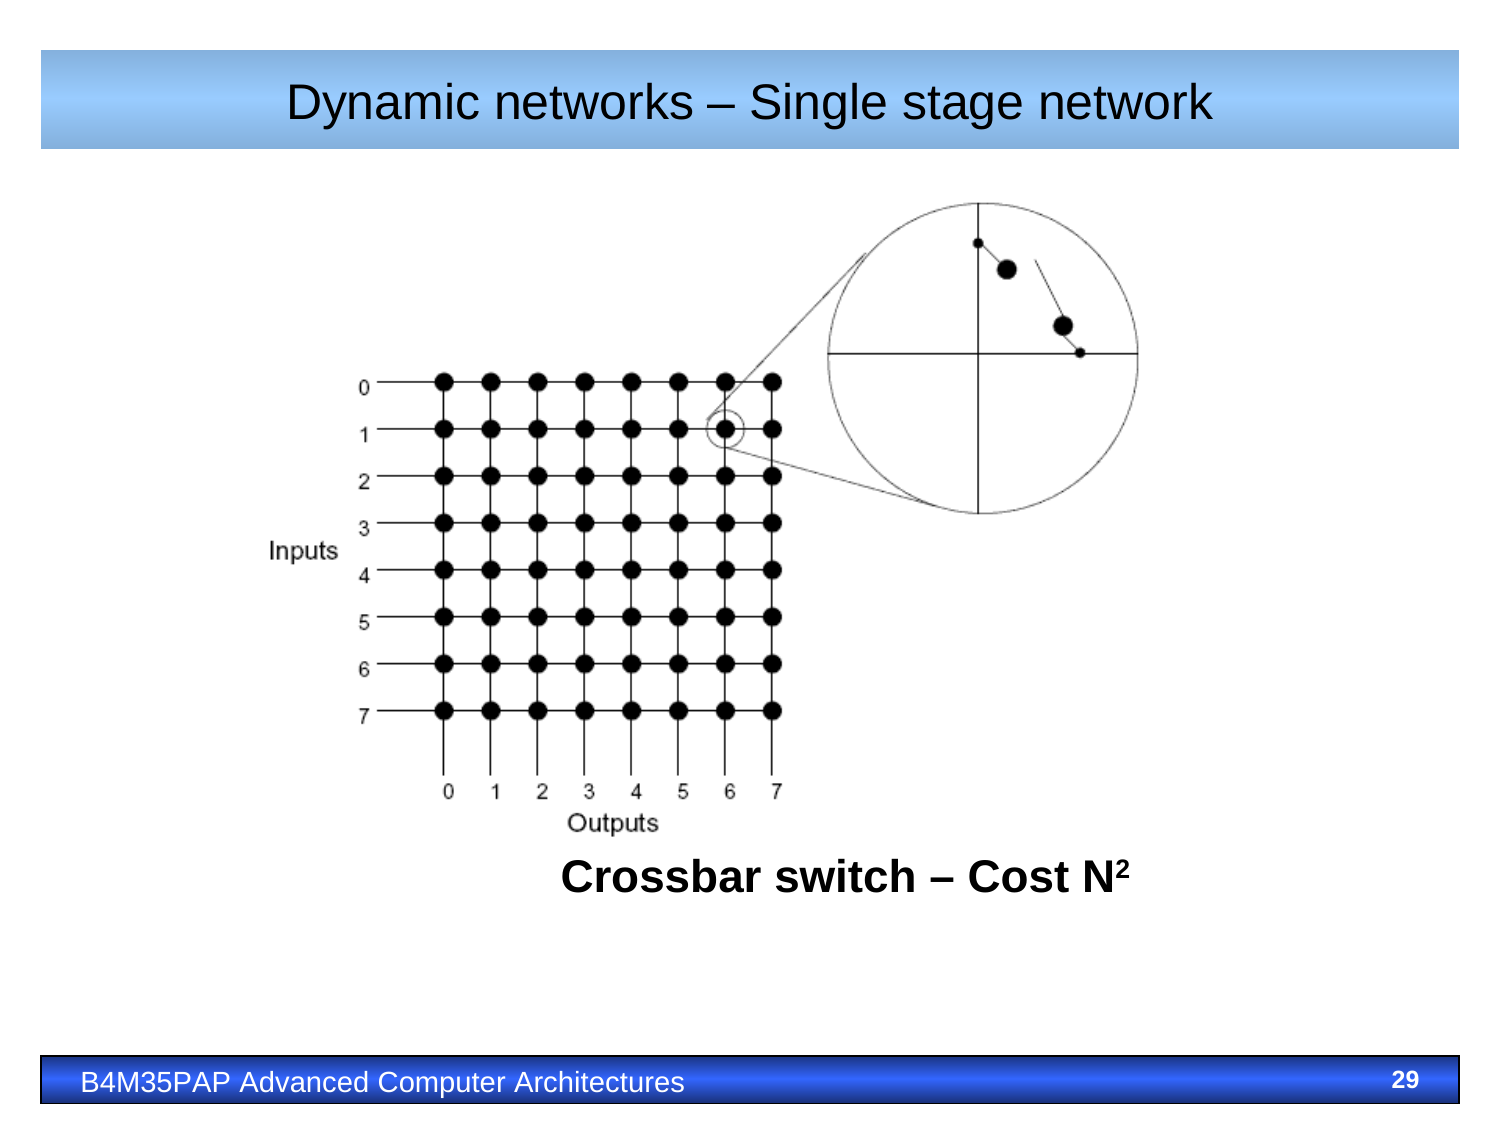

# Dynamic networks – Single stage network
Crossbar switch – Cost N2